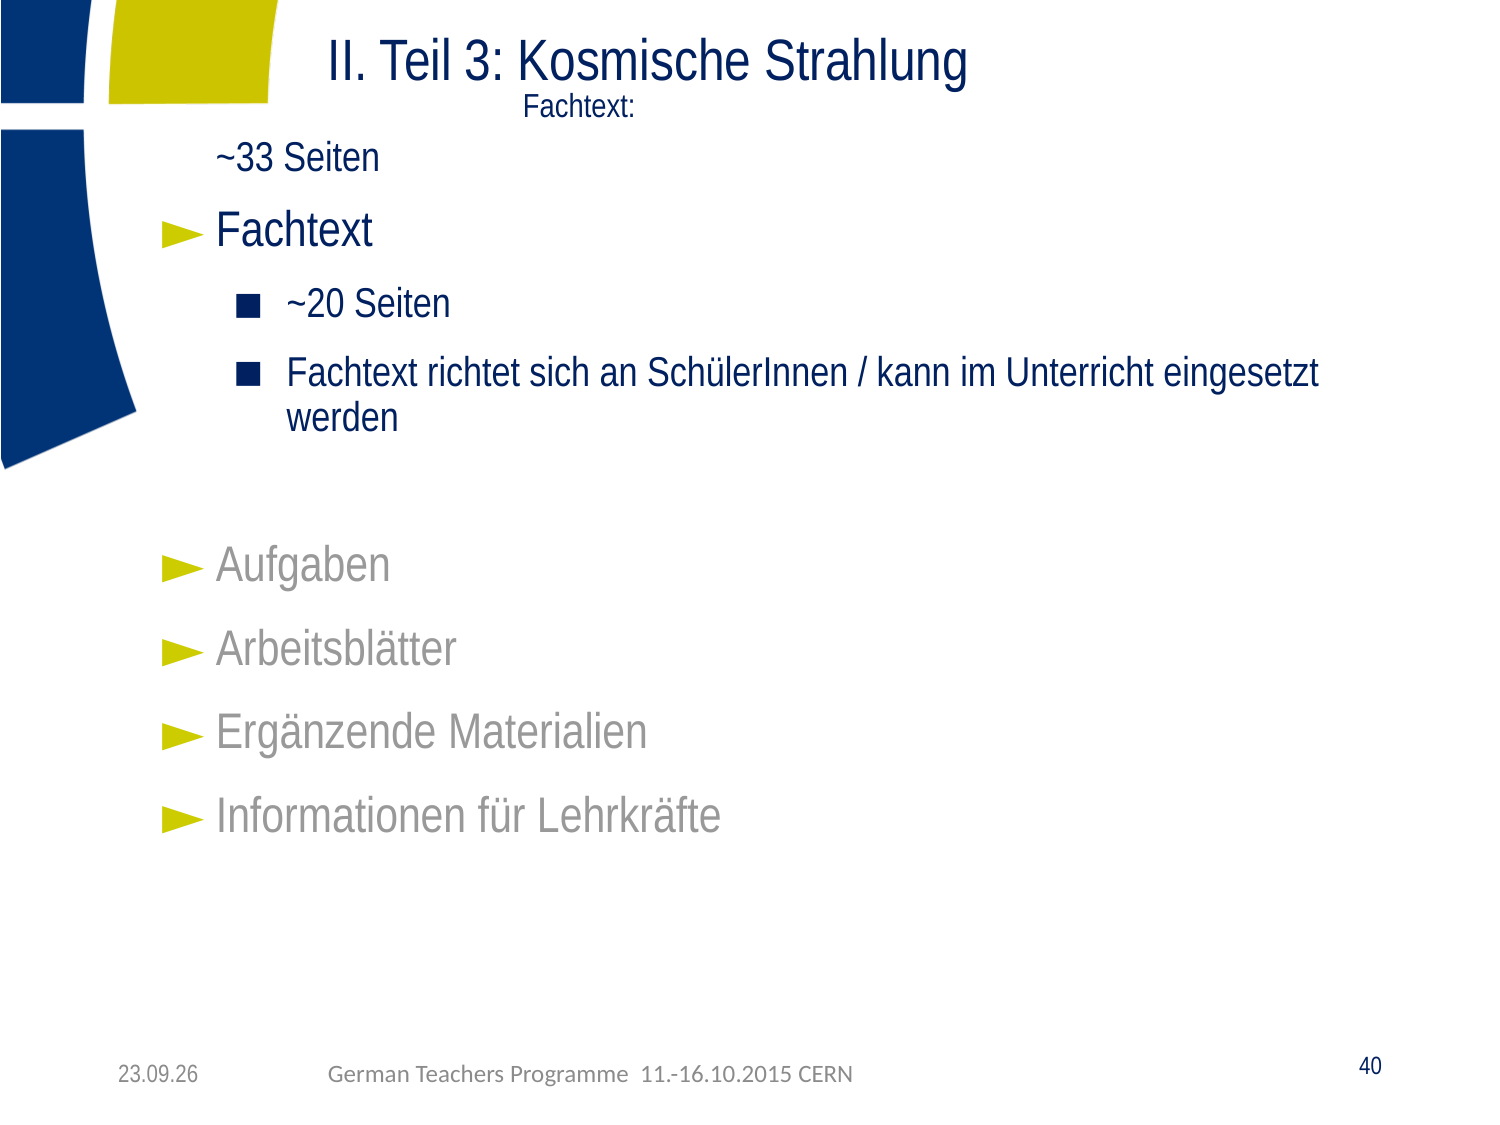

II. Teil 3: Kosmische Strahlung
Fachtext:
# ~33 Seiten
Fachtext
~20 Seiten
Fachtext richtet sich an SchülerInnen / kann im Unterricht eingesetzt werden
Aufgaben
Arbeitsblätter
Ergänzende Materialien
Informationen für Lehrkräfte
German Teachers Programme 11.-16.10.2015 CERN